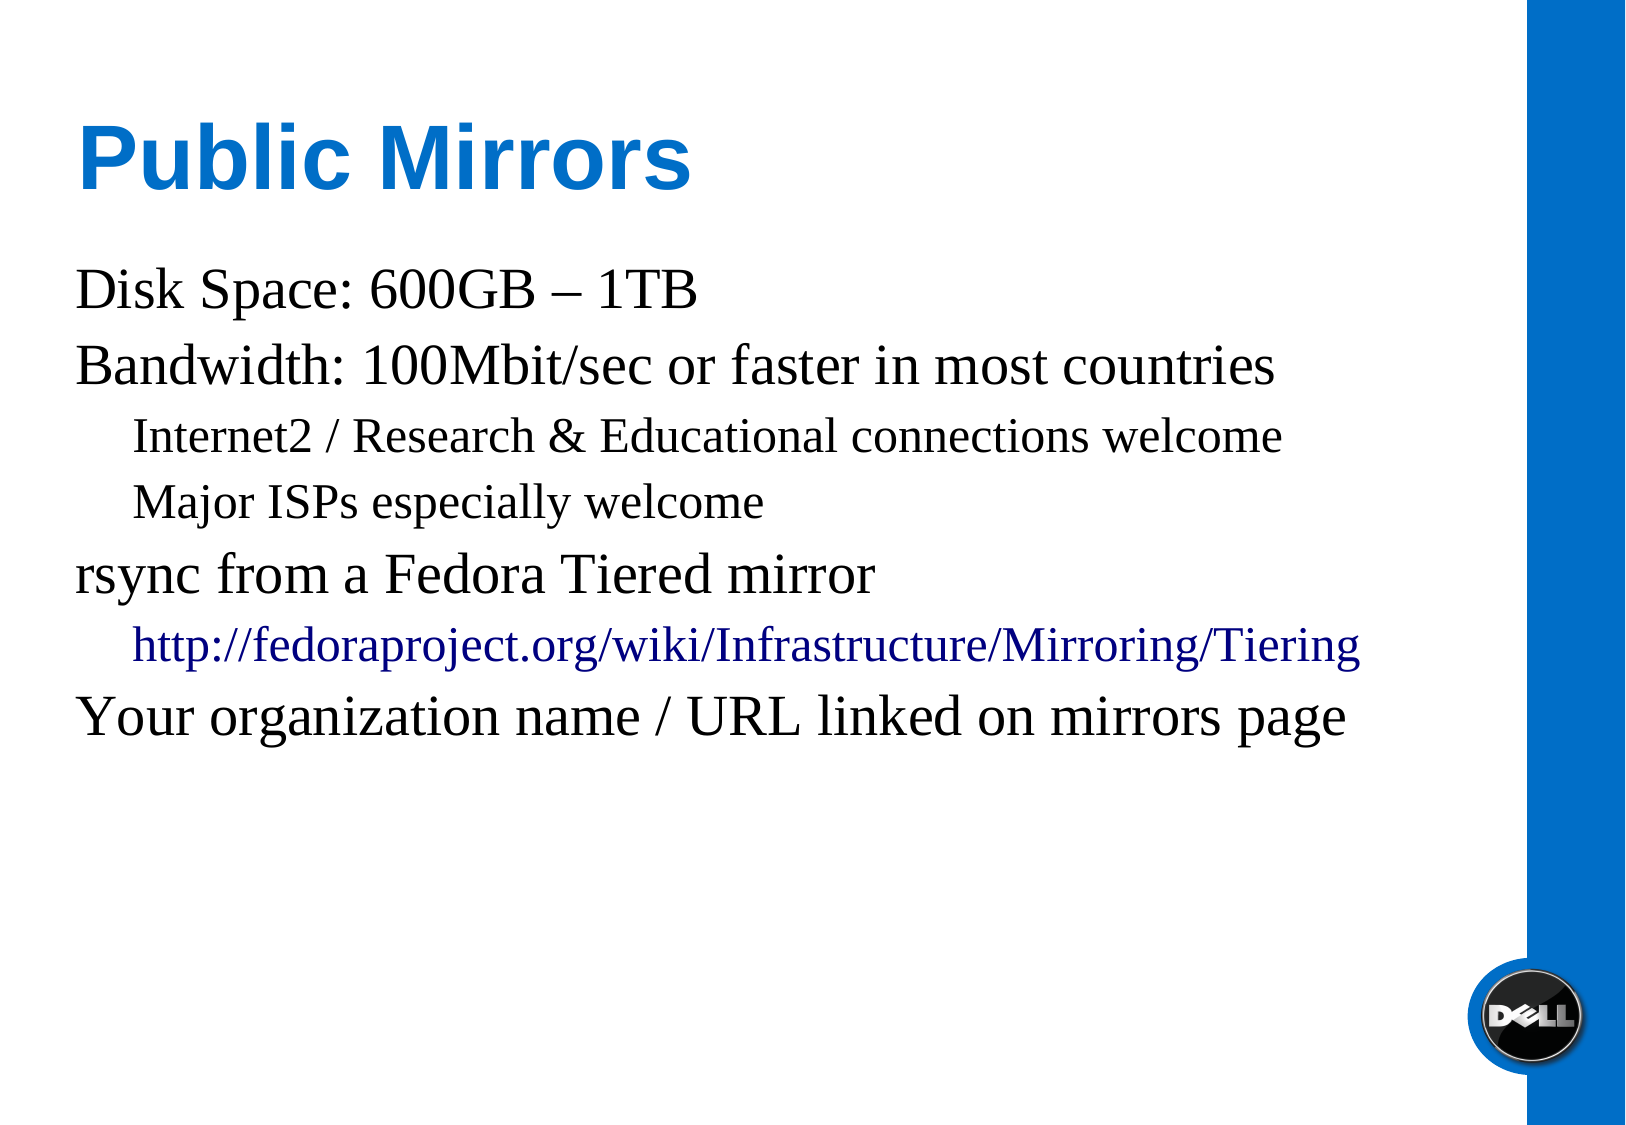

# Public Mirrors
Disk Space: 600GB – 1TB
Bandwidth: 100Mbit/sec or faster in most countries
Internet2 / Research & Educational connections welcome
Major ISPs especially welcome
rsync from a Fedora Tiered mirror
http://fedoraproject.org/wiki/Infrastructure/Mirroring/Tiering
Your organization name / URL linked on mirrors page